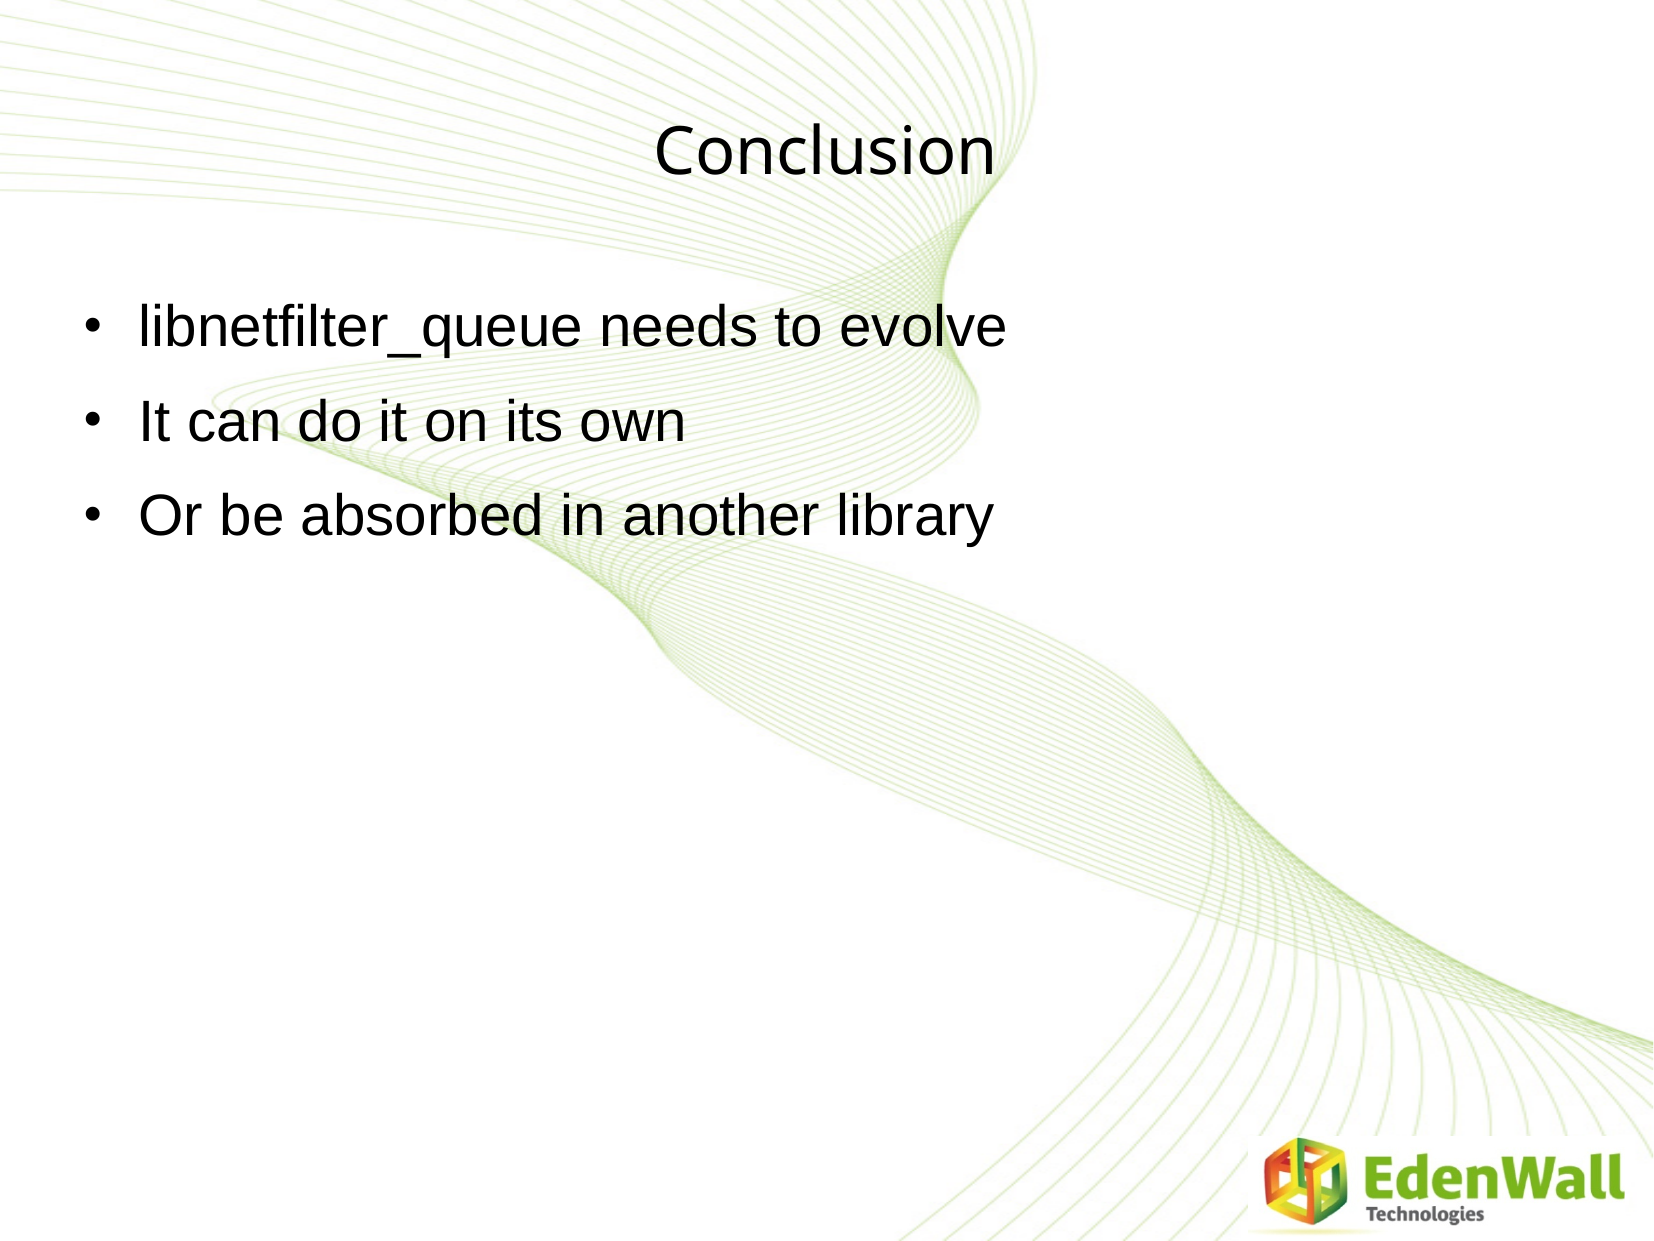

# Conclusion
libnetfilter_queue needs to evolve
It can do it on its own
Or be absorbed in another library